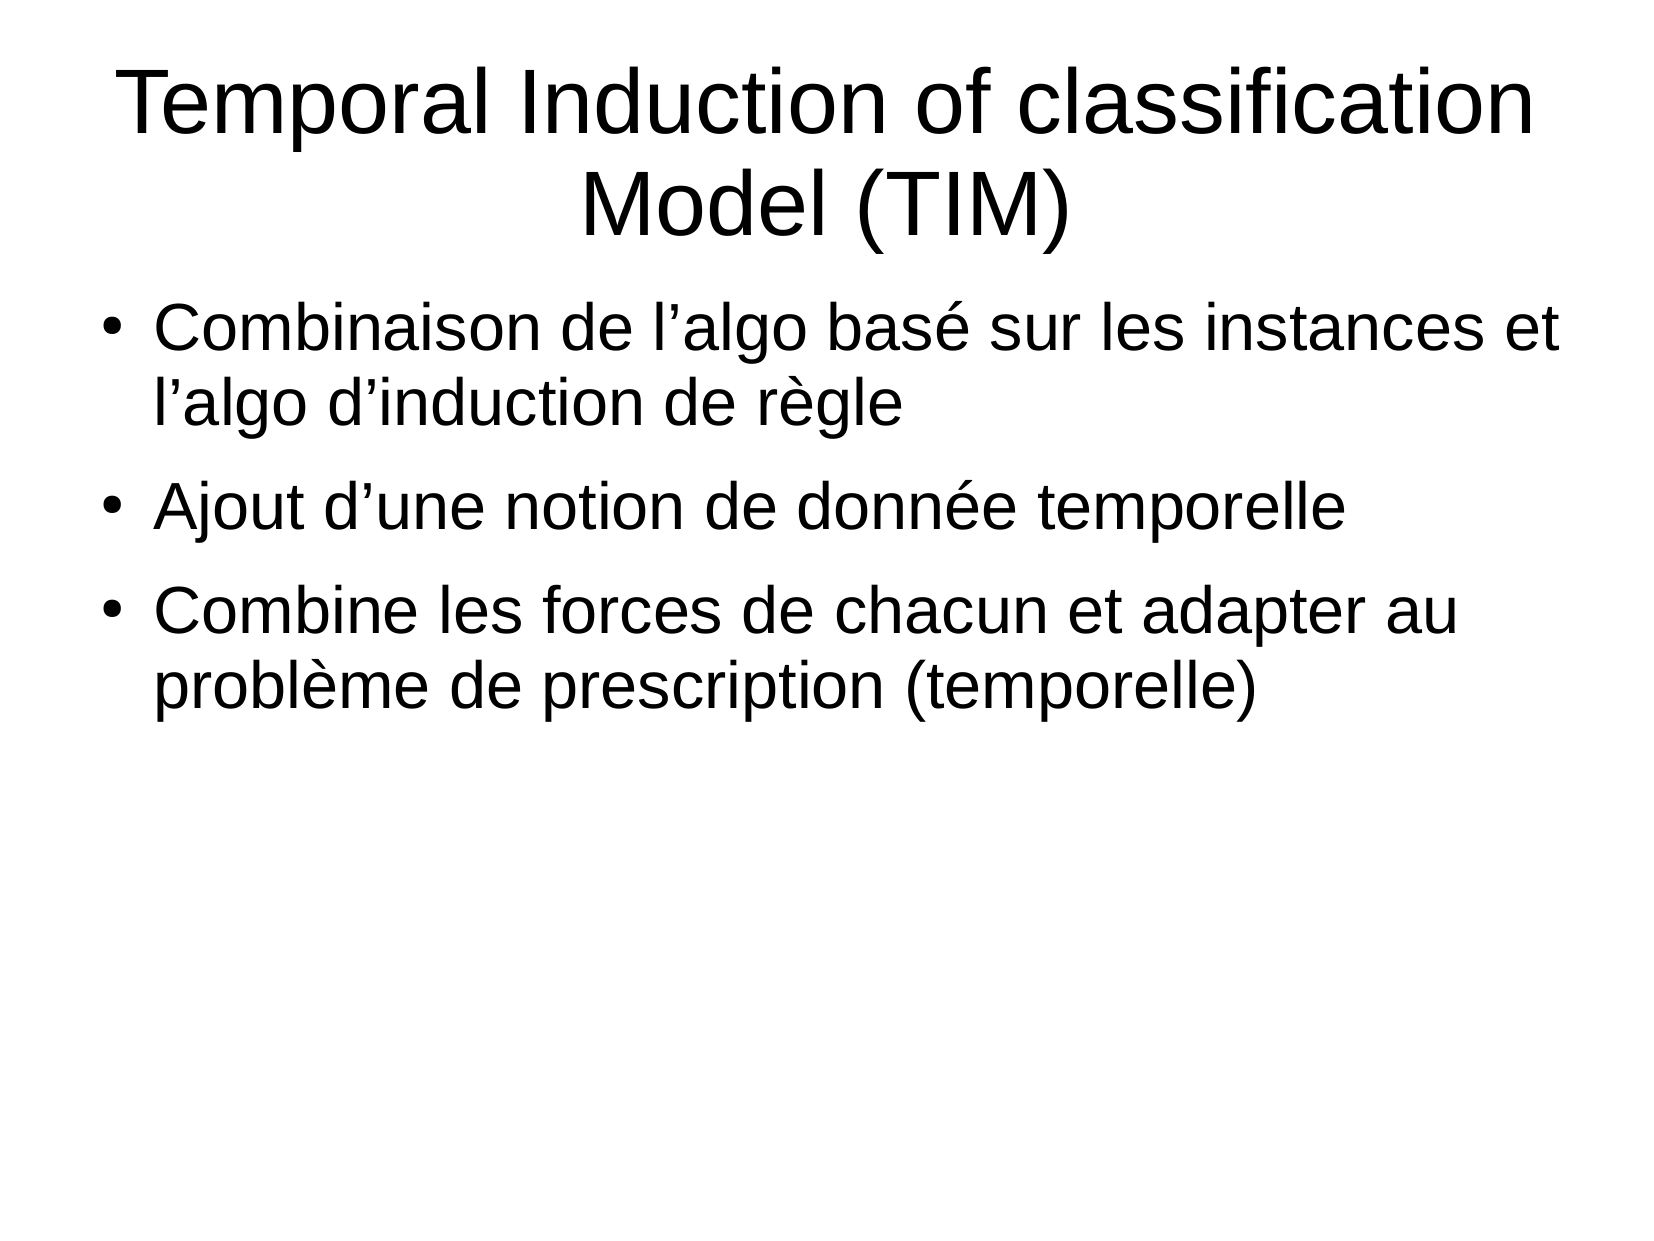

# Temporal Induction of classification Model (TIM)
Combinaison de l’algo basé sur les instances et l’algo d’induction de règle
Ajout d’une notion de donnée temporelle
Combine les forces de chacun et adapter au problème de prescription (temporelle)